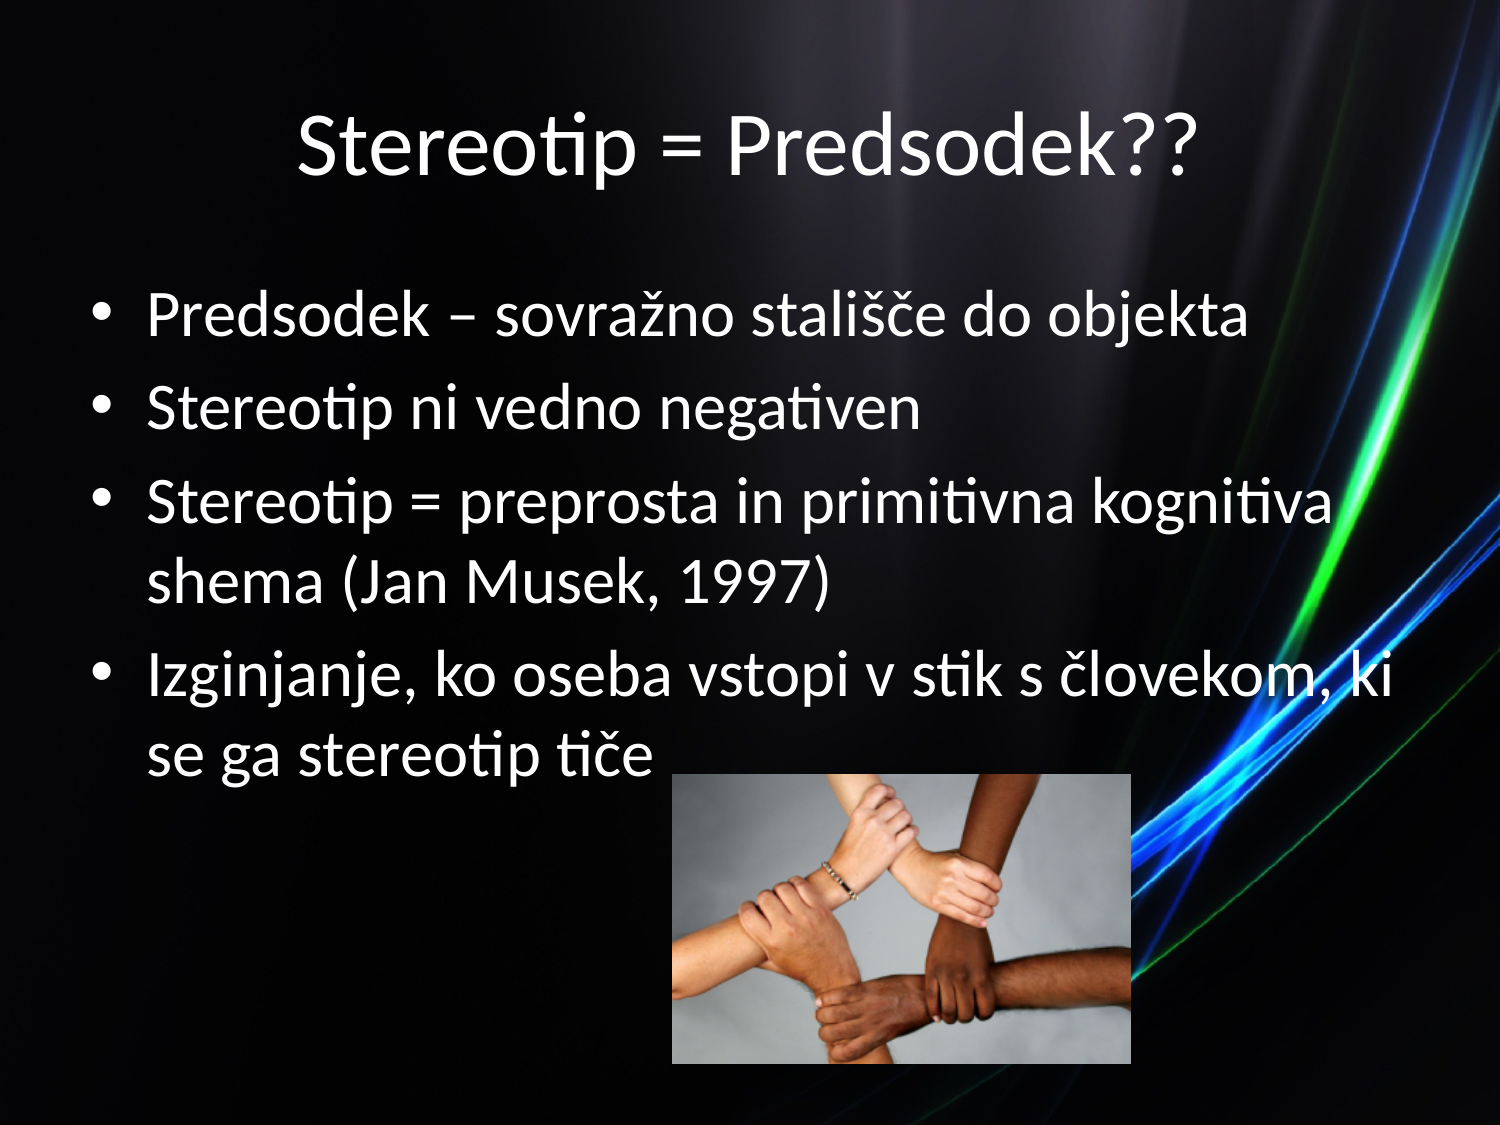

# Stereotip = Predsodek??
Predsodek – sovražno stališče do objekta
Stereotip ni vedno negativen
Stereotip = preprosta in primitivna kognitiva shema (Jan Musek, 1997)
Izginjanje, ko oseba vstopi v stik s človekom, ki se ga stereotip tiče